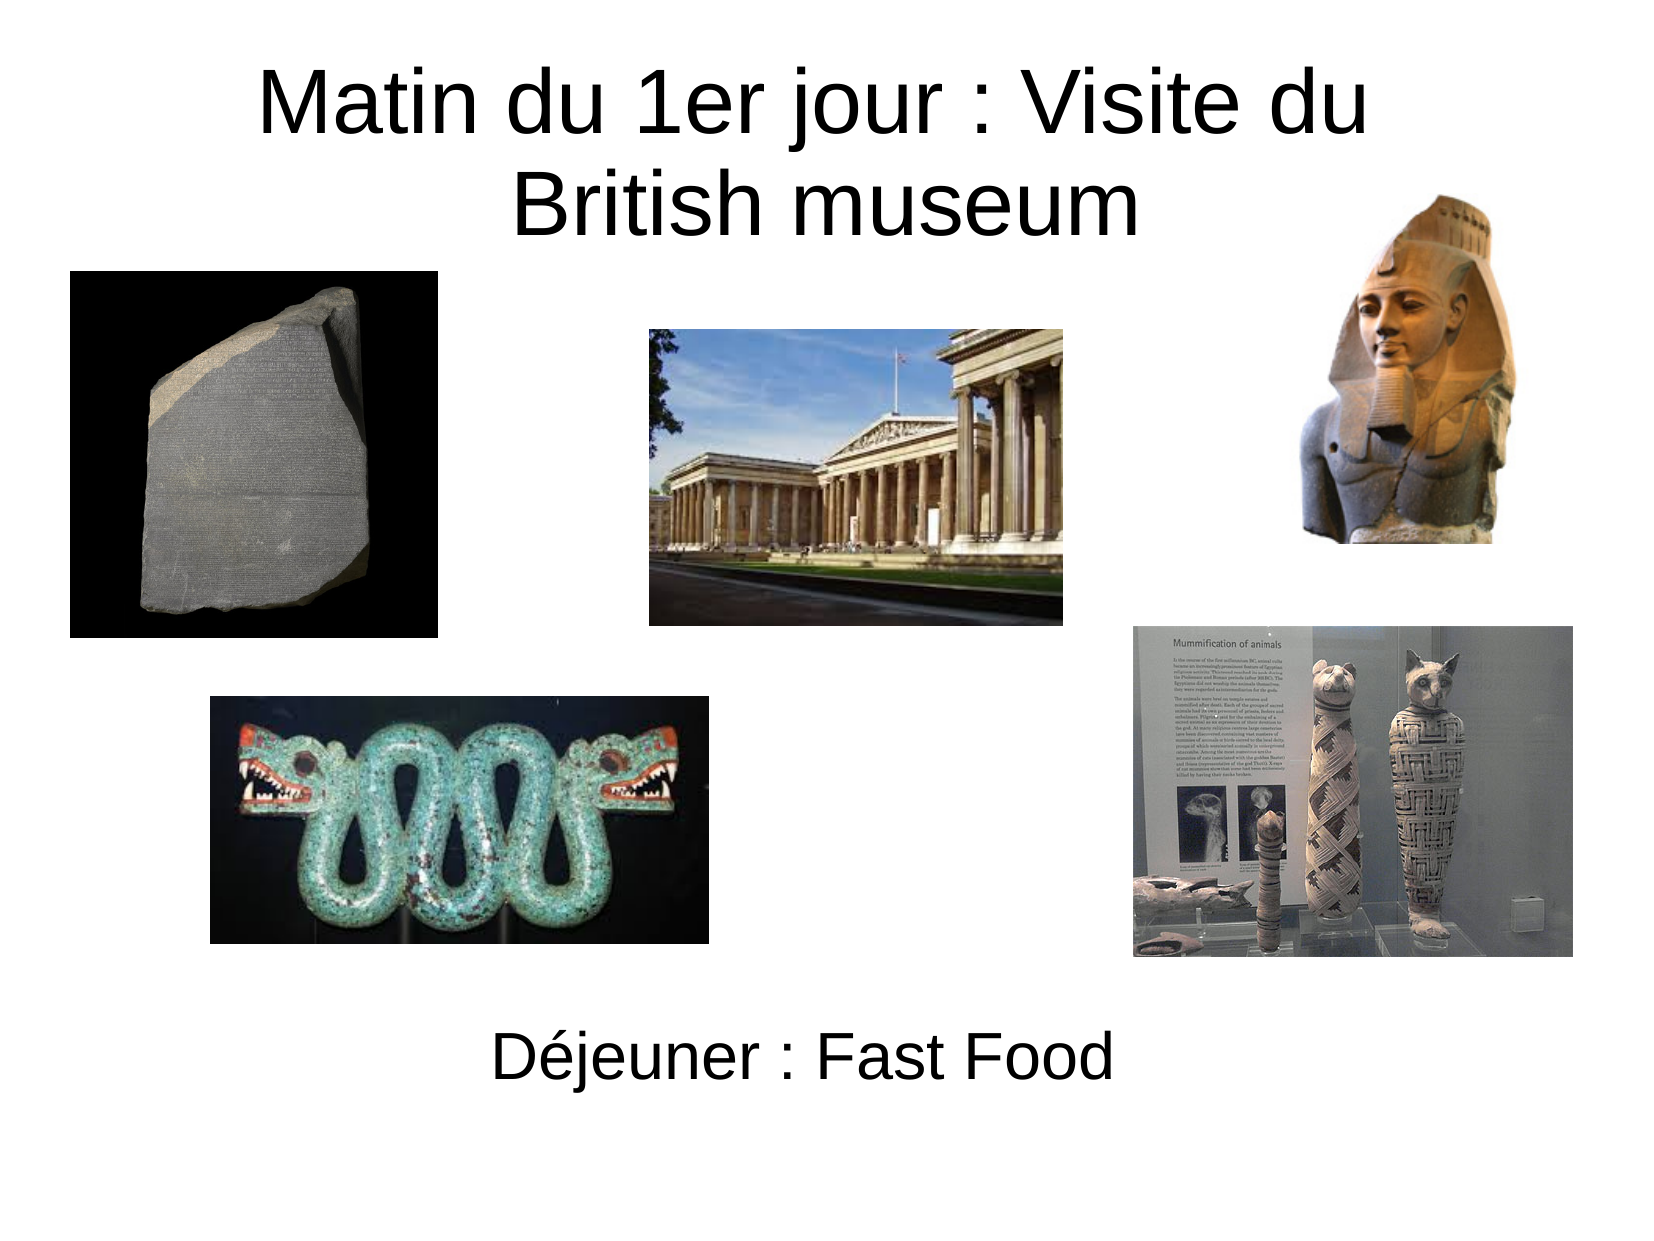

# Matin du 1er jour : Visite du British museum
Déjeuner : Fast Food